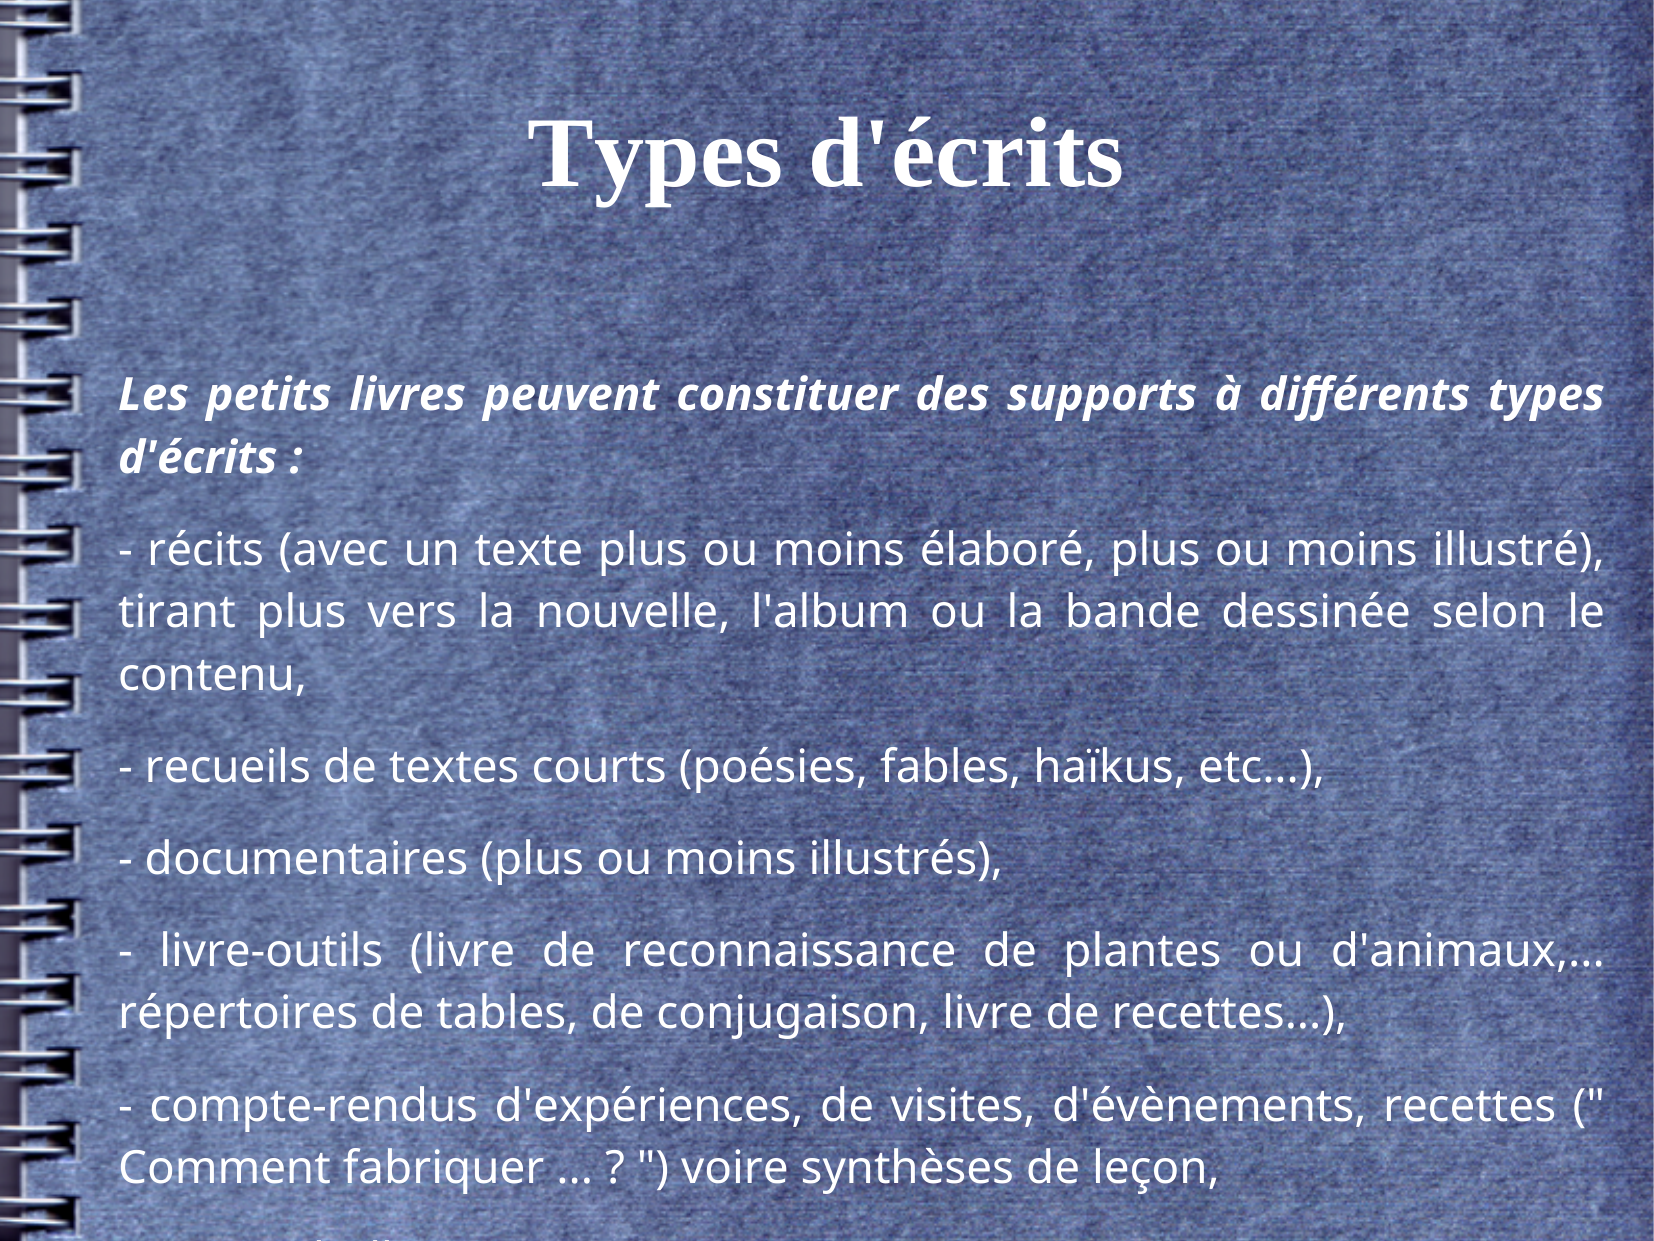

# Types d'écrits
Les petits livres peuvent constituer des supports à différents types d'écrits :
- récits (avec un texte plus ou moins élaboré, plus ou moins illustré), tirant plus vers la nouvelle, l'album ou la bande dessinée selon le contenu,
- recueils de textes courts (poésies, fables, haïkus, etc...),
- documentaires (plus ou moins illustrés),
- livre-outils (livre de reconnaissance de plantes ou d'animaux,... répertoires de tables, de conjugaison, livre de recettes...),
- compte-rendus d'expériences, de visites, d'évènements, recettes (" Comment fabriquer ... ? ") voire synthèses de leçon,
- revues, bulletins,